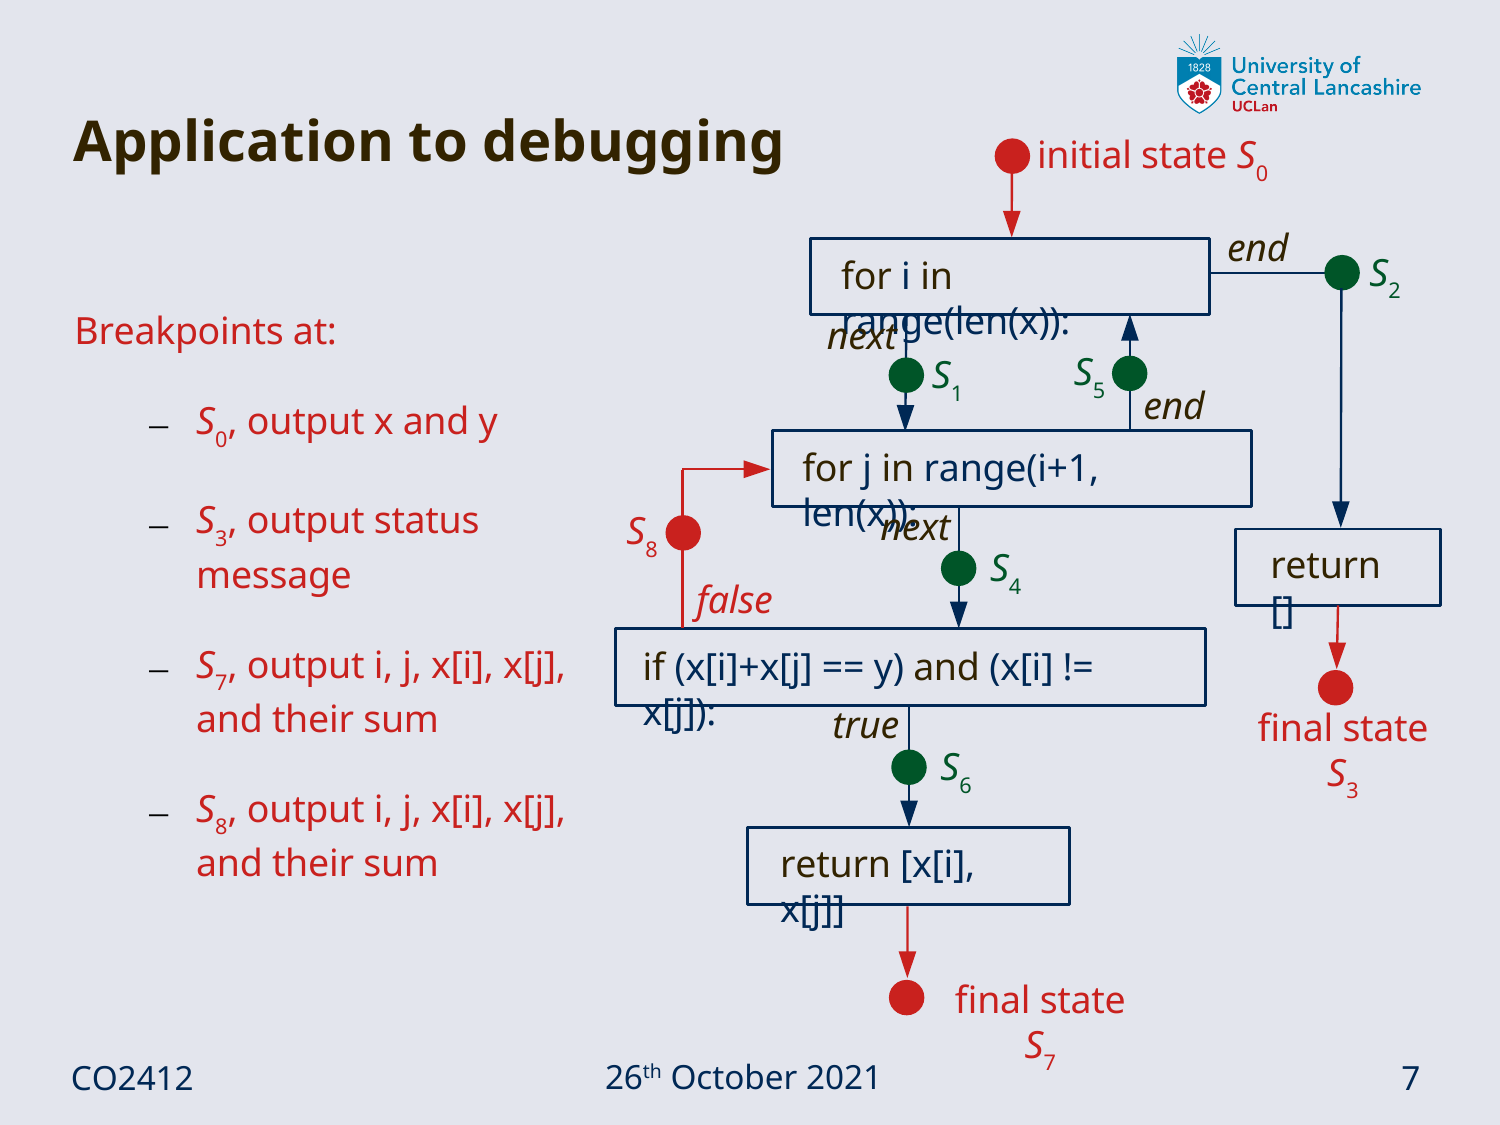

# Application to debugging
initial state S0
end
for i in range(len(x)):
S2
Breakpoints at:
S0, output x and y
S3, output status
message
S7, output i, j, x[i], x[j],
and their sum
S8, output i, j, x[i], x[j],
and their sum
next
S5
S1
end
for j in range(i+1, len(x)):
next
S8
return []
S4
false
if (x[i]+x[j] == y) and (x[i] != x[j]):
true
final state S3
S6
return [x[i], x[j]]
final state S7